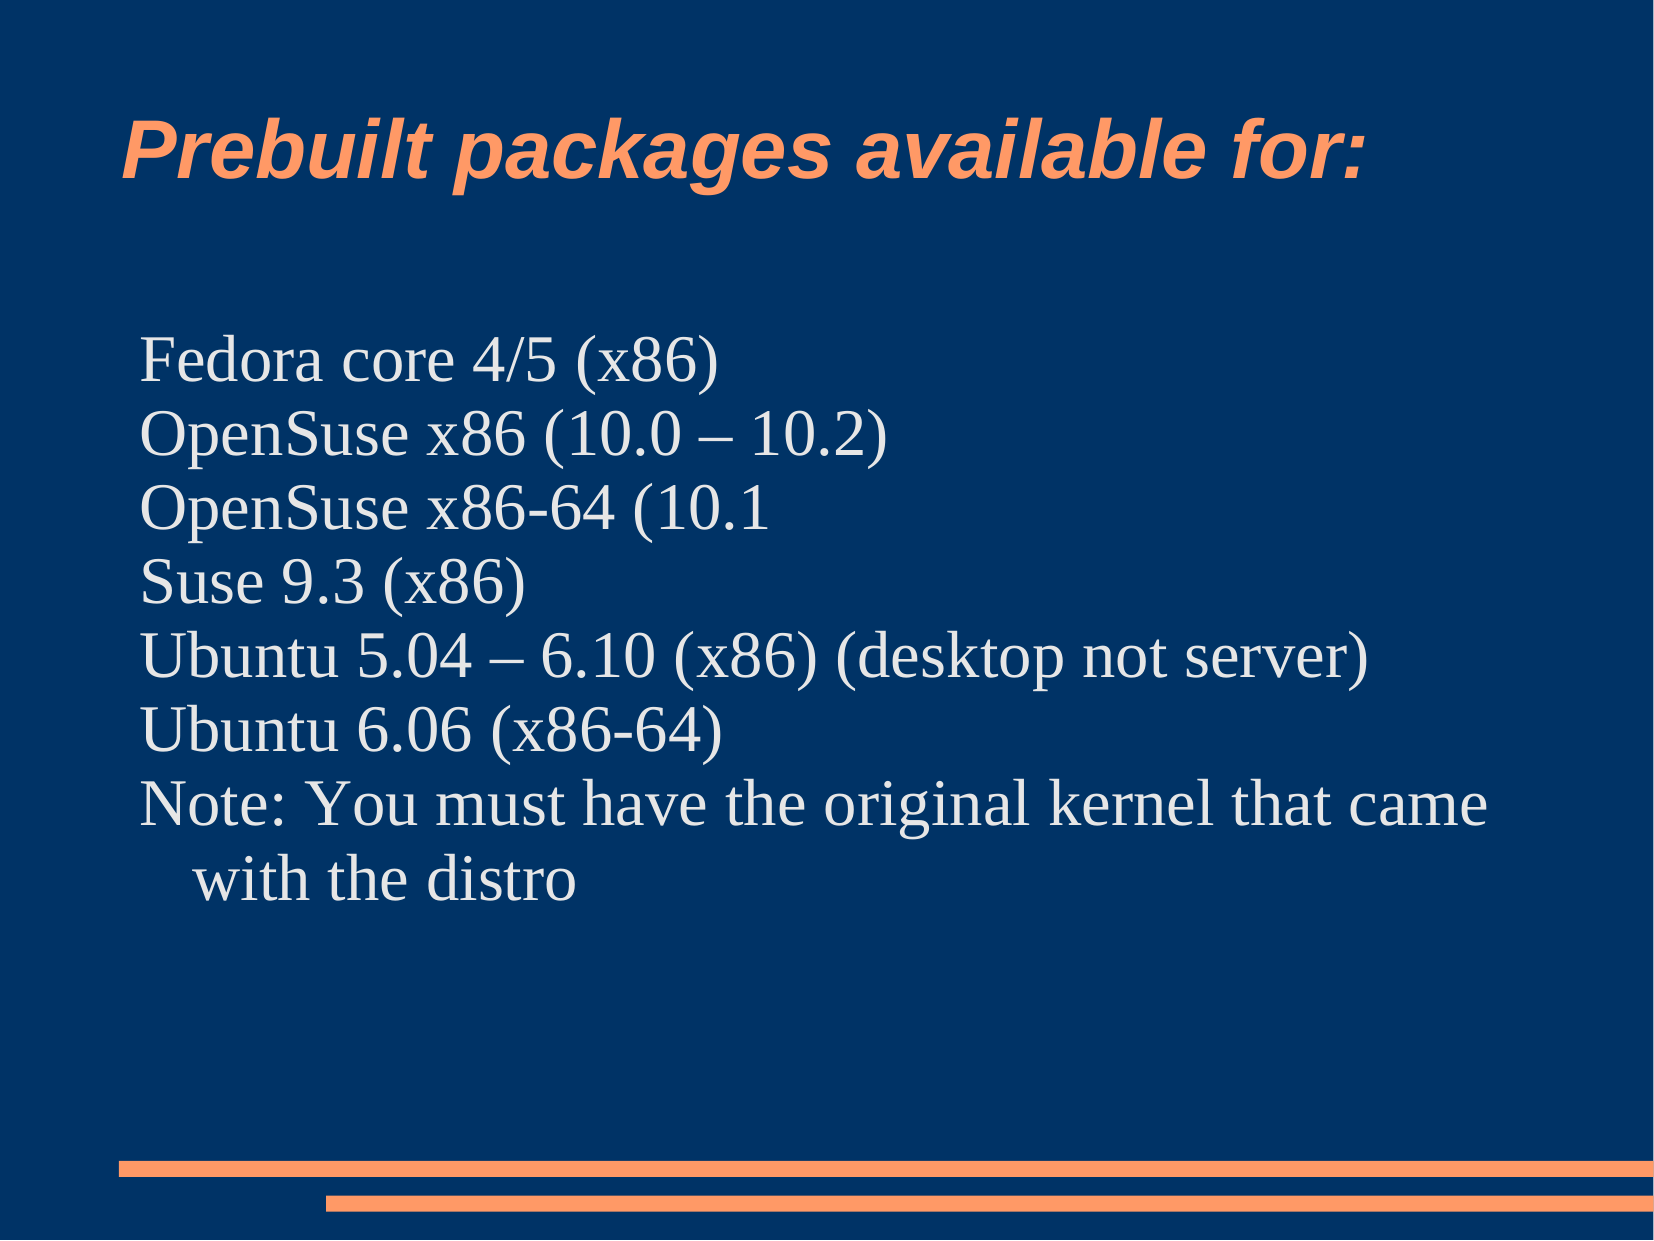

# Prebuilt packages available for:
Fedora core 4/5 (x86)
OpenSuse x86 (10.0 – 10.2)
OpenSuse x86-64 (10.1
Suse 9.3 (x86)
Ubuntu 5.04 – 6.10 (x86) (desktop not server)
Ubuntu 6.06 (x86-64)
Note: You must have the original kernel that came with the distro